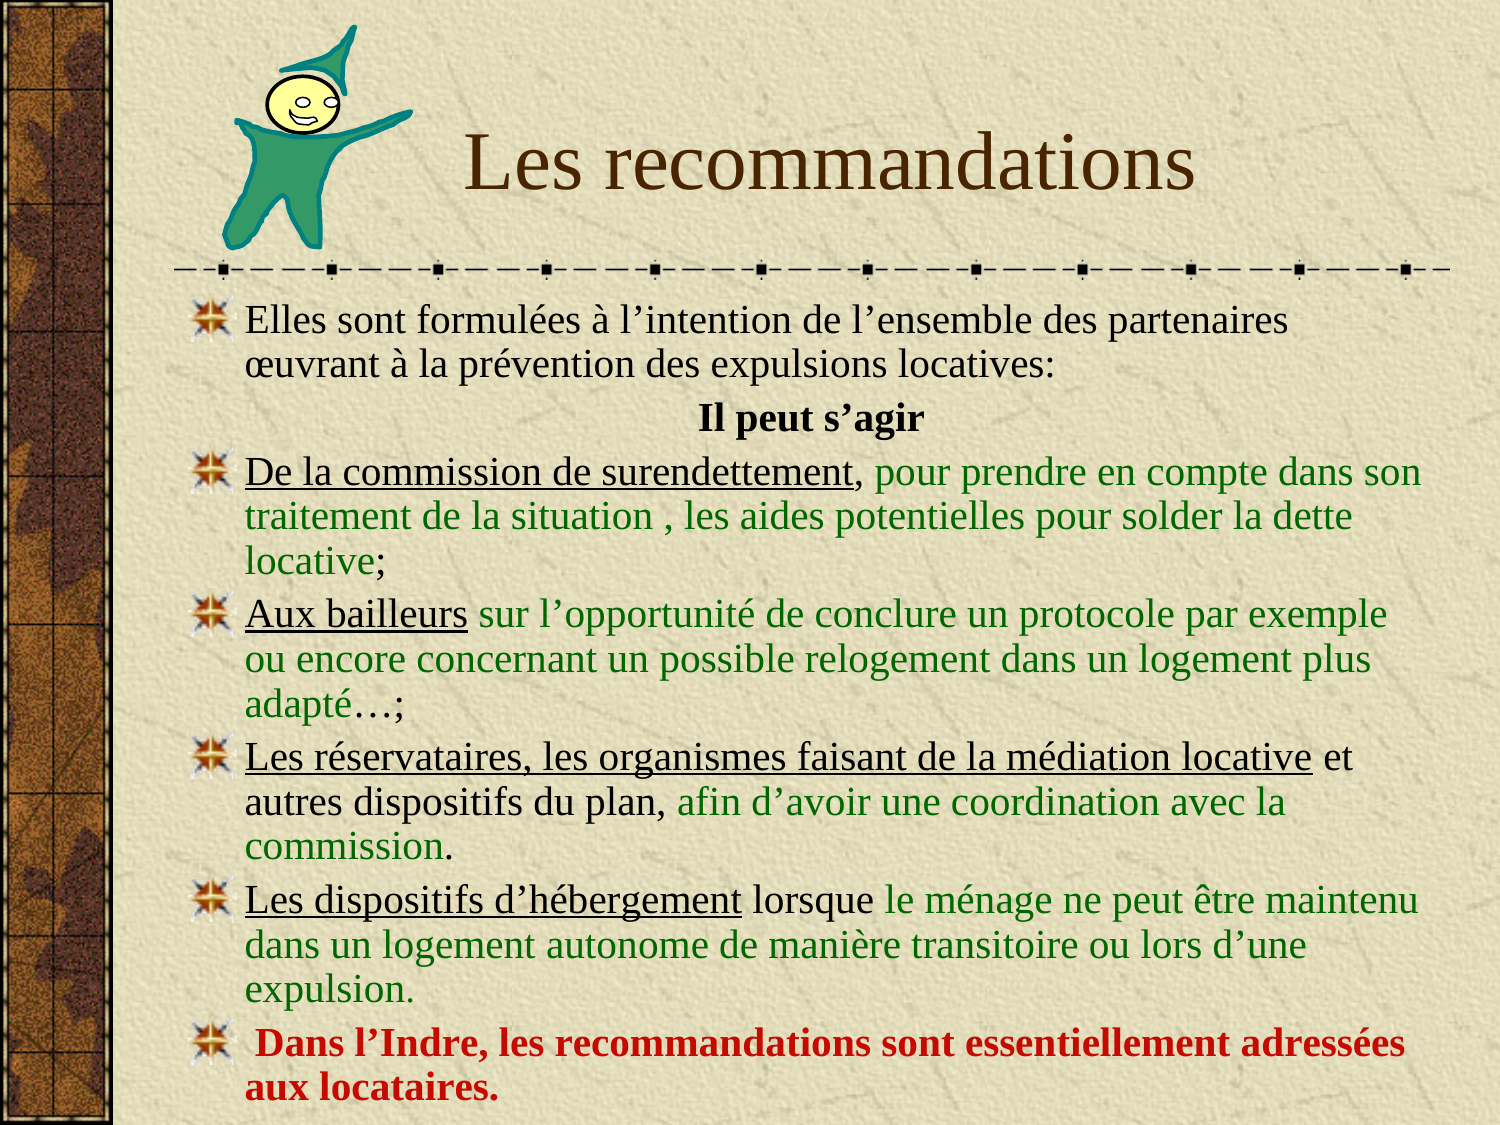

Les recommandations
# Elles sont formulées à l’intention de l’ensemble des partenaires œuvrant à la prévention des expulsions locatives:
Il peut s’agir
De la commission de surendettement, pour prendre en compte dans son traitement de la situation , les aides potentielles pour solder la dette locative;
Aux bailleurs sur l’opportunité de conclure un protocole par exemple ou encore concernant un possible relogement dans un logement plus adapté…;
Les réservataires, les organismes faisant de la médiation locative et autres dispositifs du plan, afin d’avoir une coordination avec la commission.
Les dispositifs d’hébergement lorsque le ménage ne peut être maintenu dans un logement autonome de manière transitoire ou lors d’une expulsion.
 Dans l’Indre, les recommandations sont essentiellement adressées aux locataires.